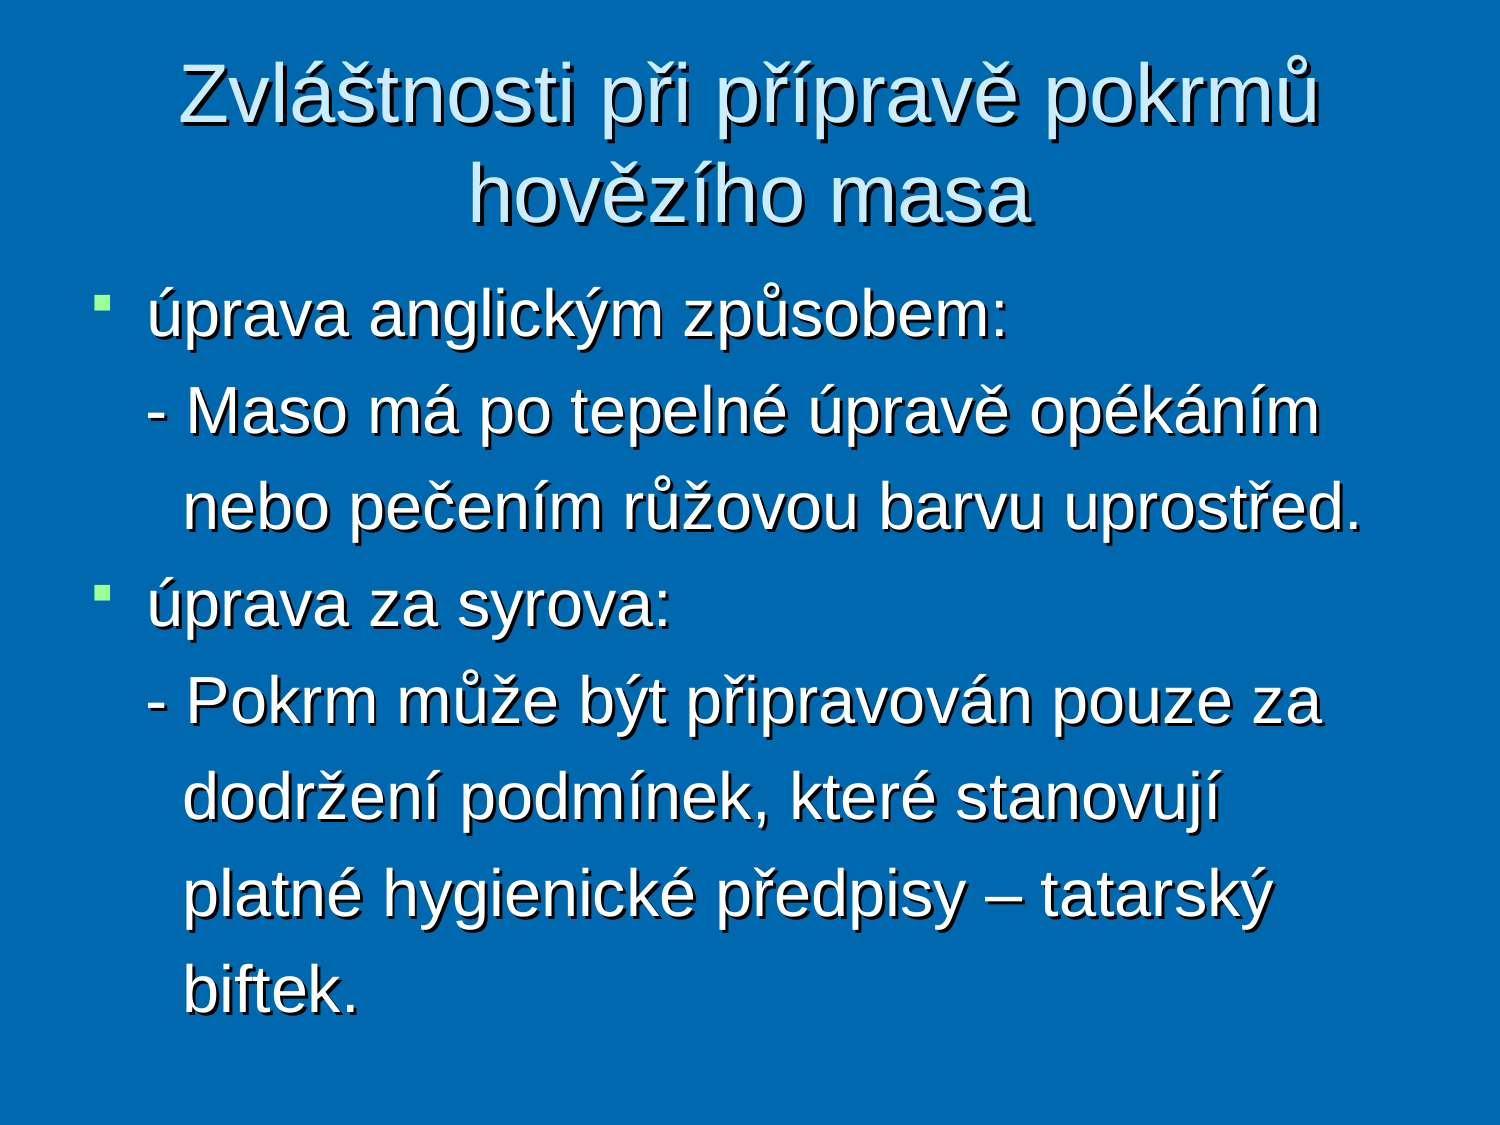

# Zvláštnosti při přípravě pokrmů hovězího masa
úprava anglickým způsobem:
 - Maso má po tepelné úpravě opékáním
 nebo pečením růžovou barvu uprostřed.
úprava za syrova:
 - Pokrm může být připravován pouze za
 dodržení podmínek, které stanovují
 platné hygienické předpisy – tatarský
 biftek.